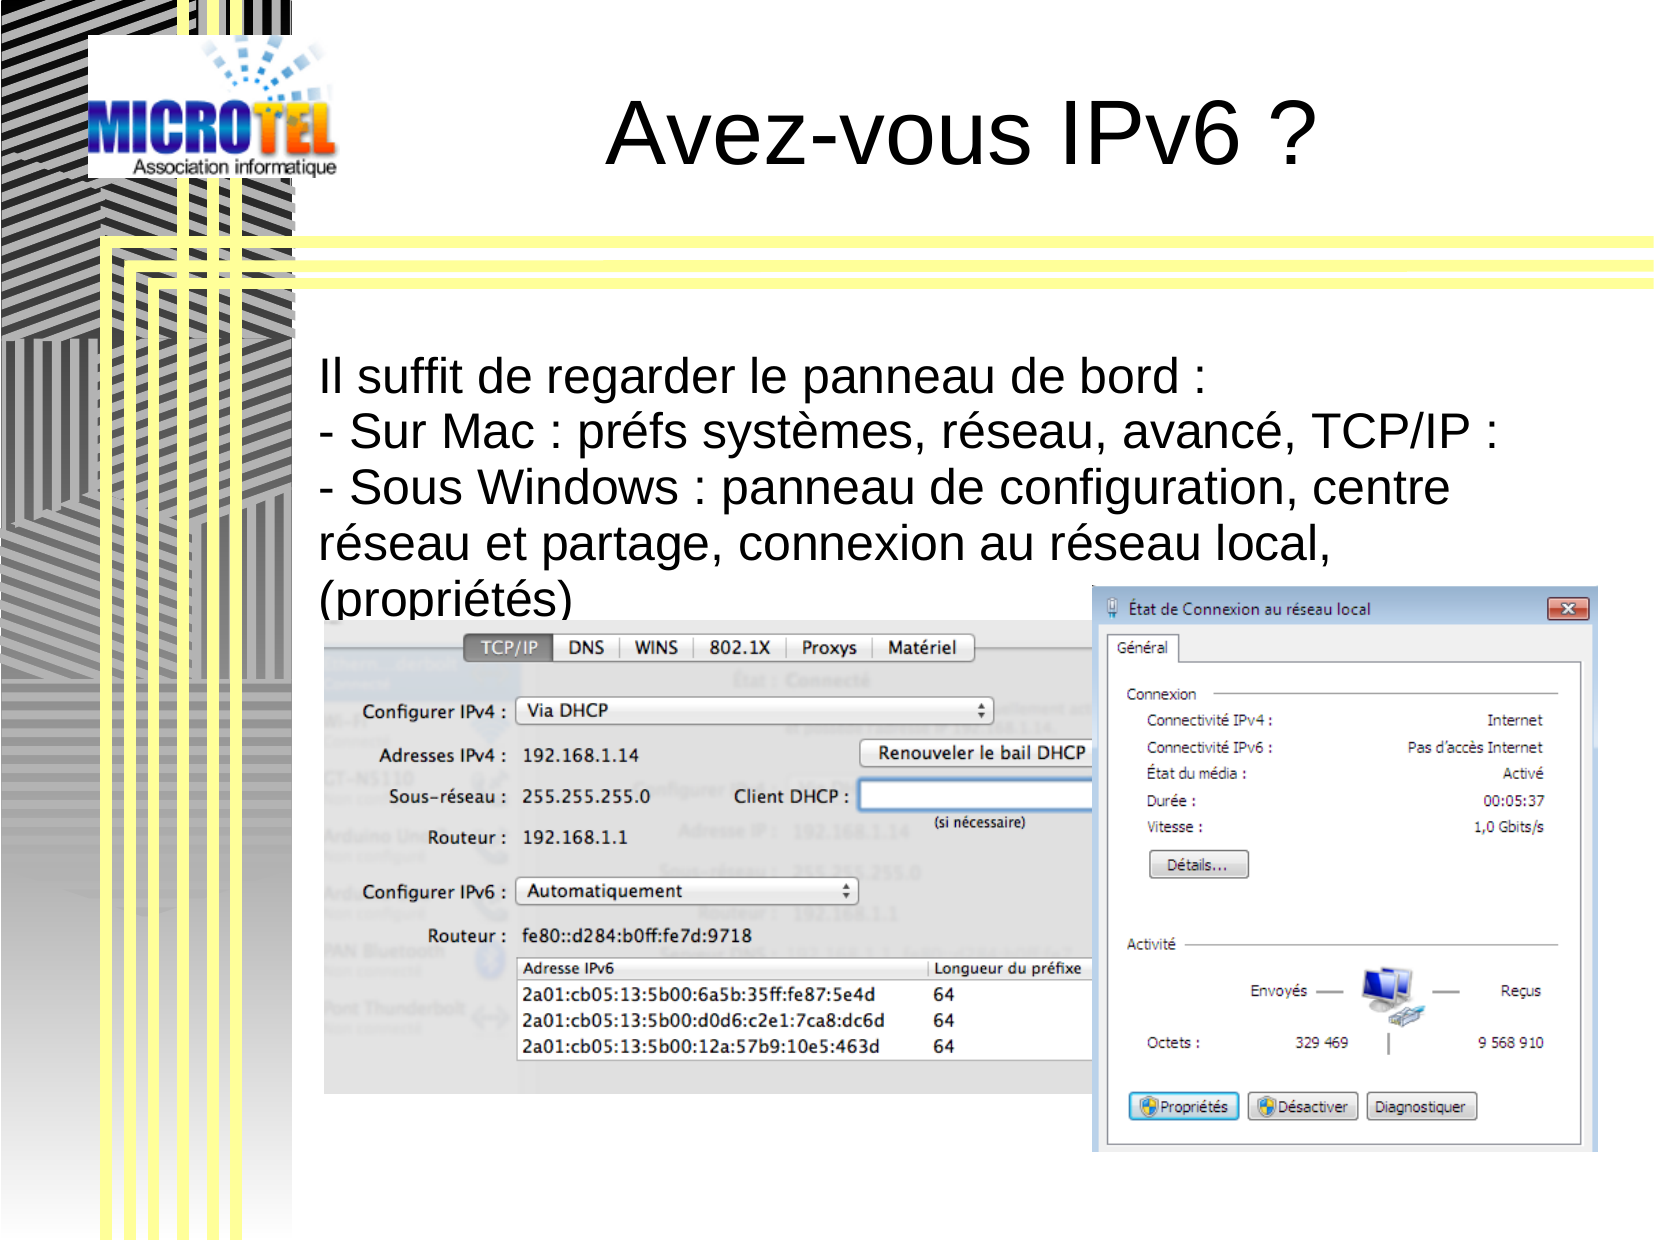

# Avez-vous IPv6 ?
Il suffit de regarder le panneau de bord :
- Sur Mac : préfs systèmes, réseau, avancé, TCP/IP :
- Sous Windows : panneau de configuration, centre réseau et partage, connexion au réseau local, (propriétés)